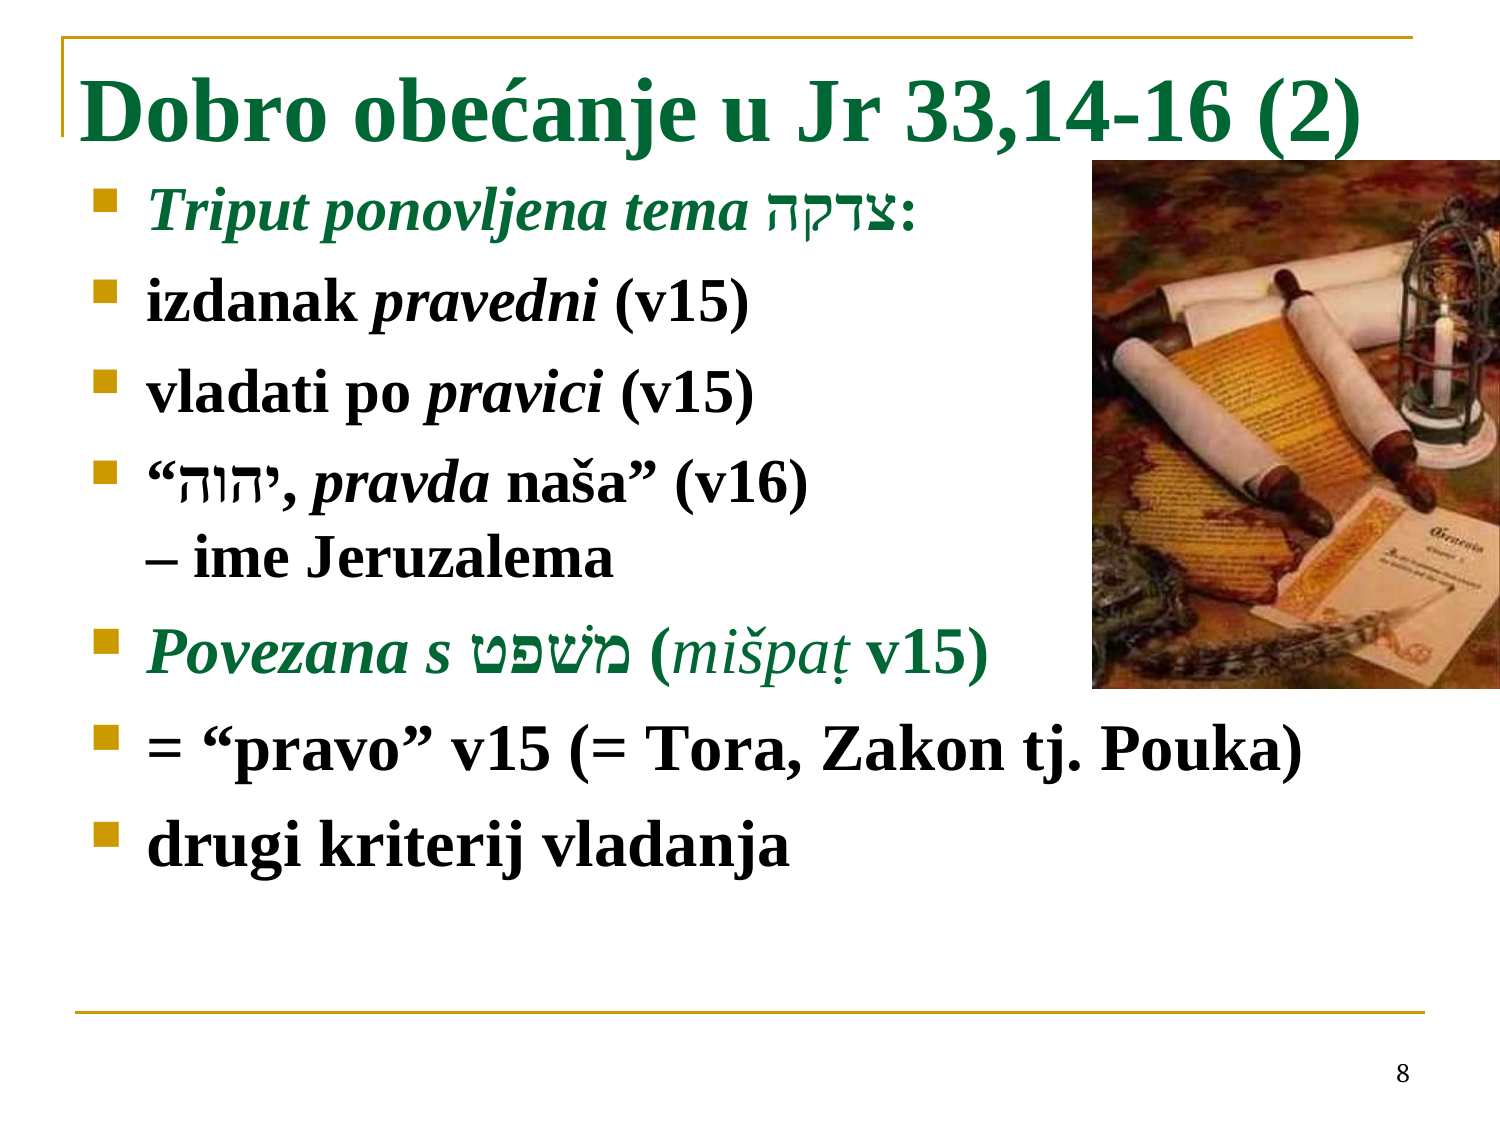

# Dobro obećanje u Jr 33,14-16 (2)
Triput ponovljena tema צדקה:
izdanak pravedni (v15)
vladati po pravici (v15)
“יהוה, pravda naša” (v16)
– ime Jeruzalema
Povezana s משׁפט (mišpaṭ v15)
= “pravo” v15 (= Tora, Zakon tj. Pouka)
drugi kriterij vladanja